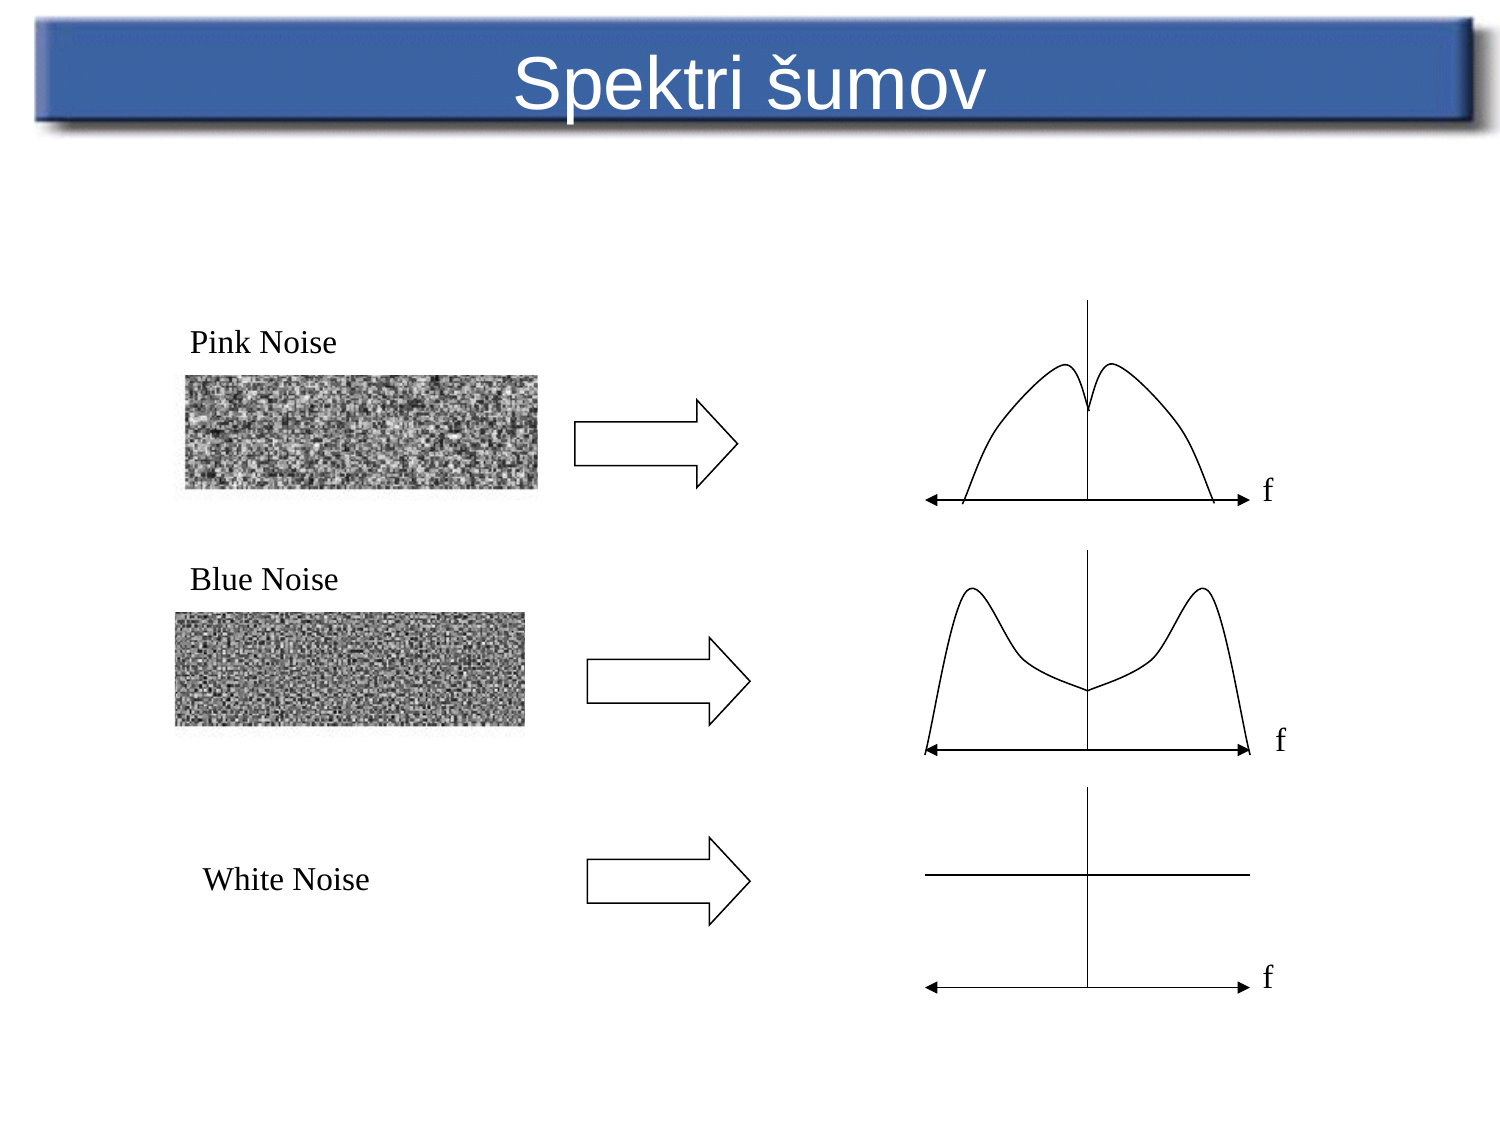

# Spektri šumov
Pink Noise
f
Blue Noise
f
White Noise
f